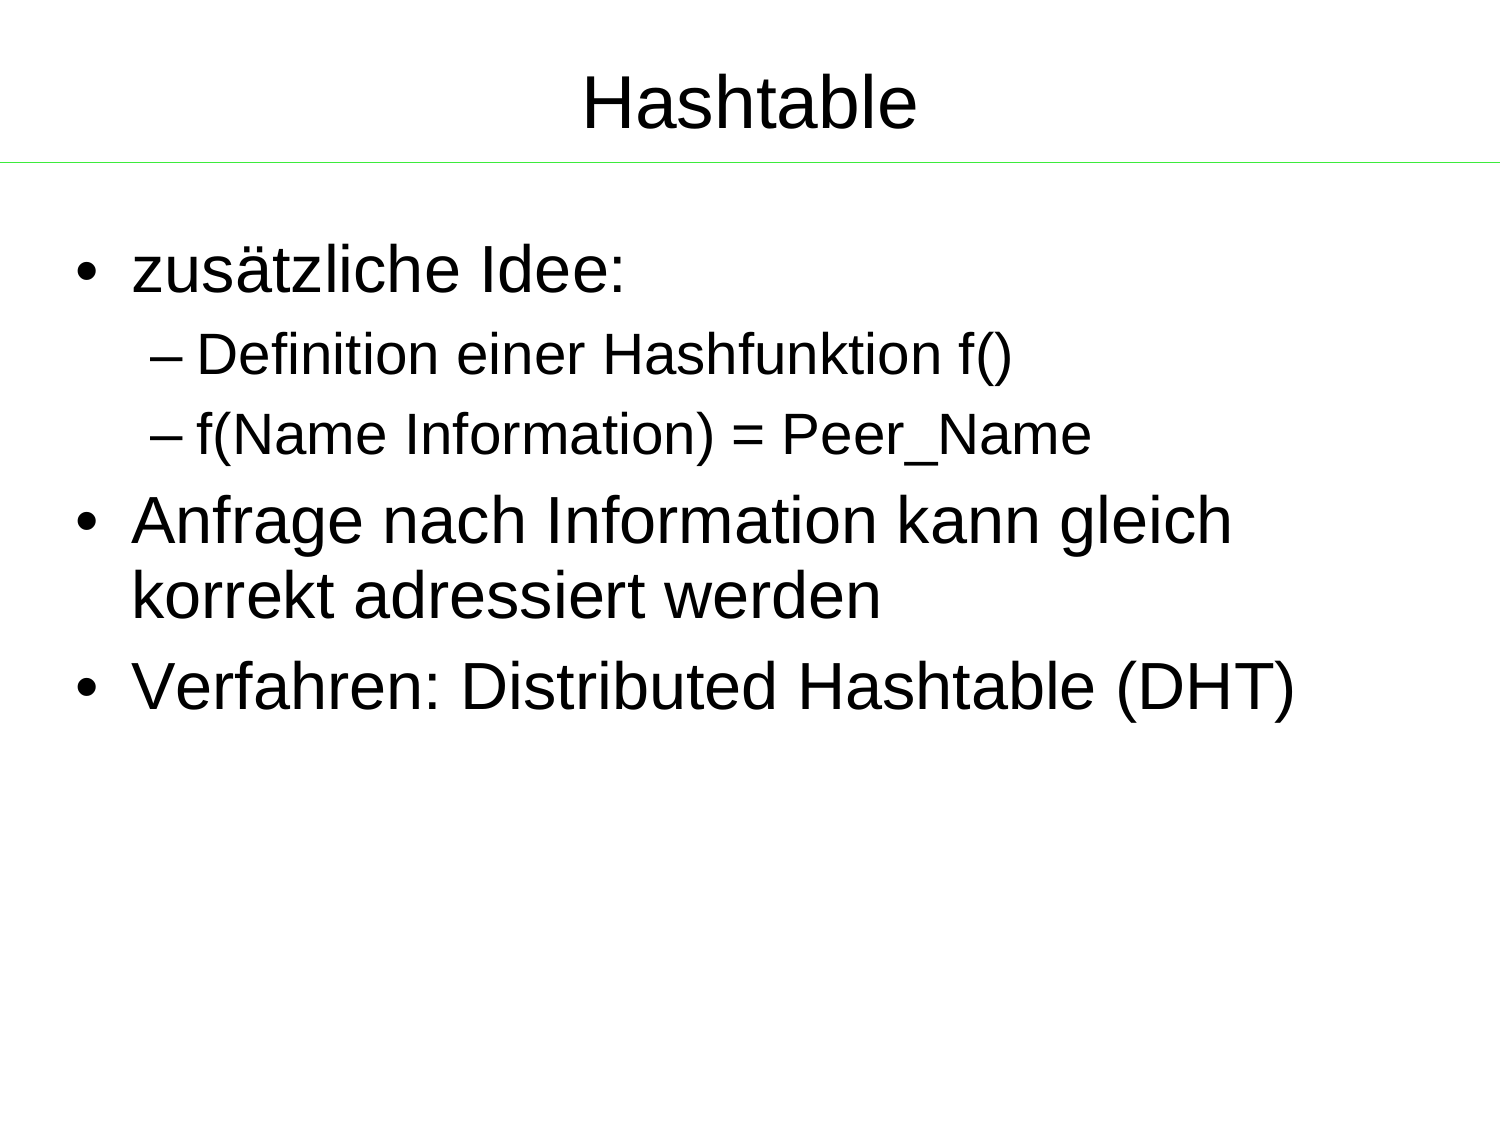

# Hashtable
zusätzliche Idee:
Definition einer Hashfunktion f()
f(Name Information) = Peer_Name
Anfrage nach Information kann gleich korrekt adressiert werden
Verfahren: Distributed Hashtable (DHT)